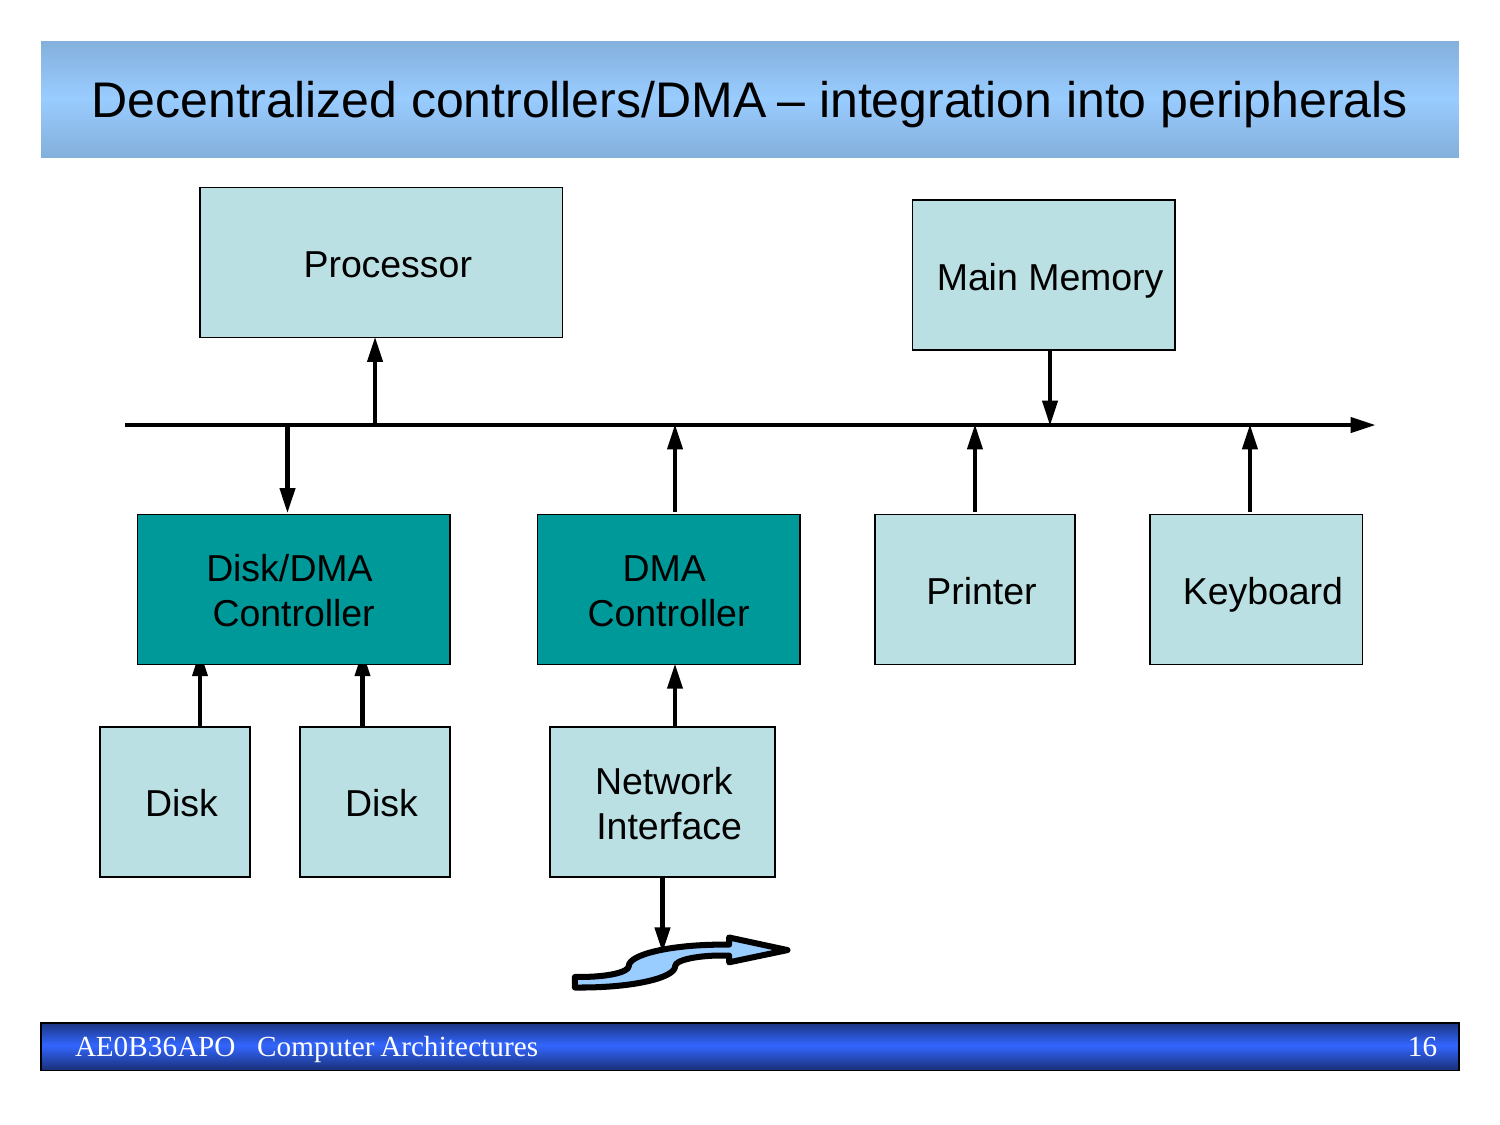

# Decentralized controllers/DMA – integration into peripherals
Processor
Main Memory
Disk/DMA
Controller
DMA
Controller
Printer
Keyboard
Disk
Disk
Network
Interface
AE0B36APO Computer Architectures
16